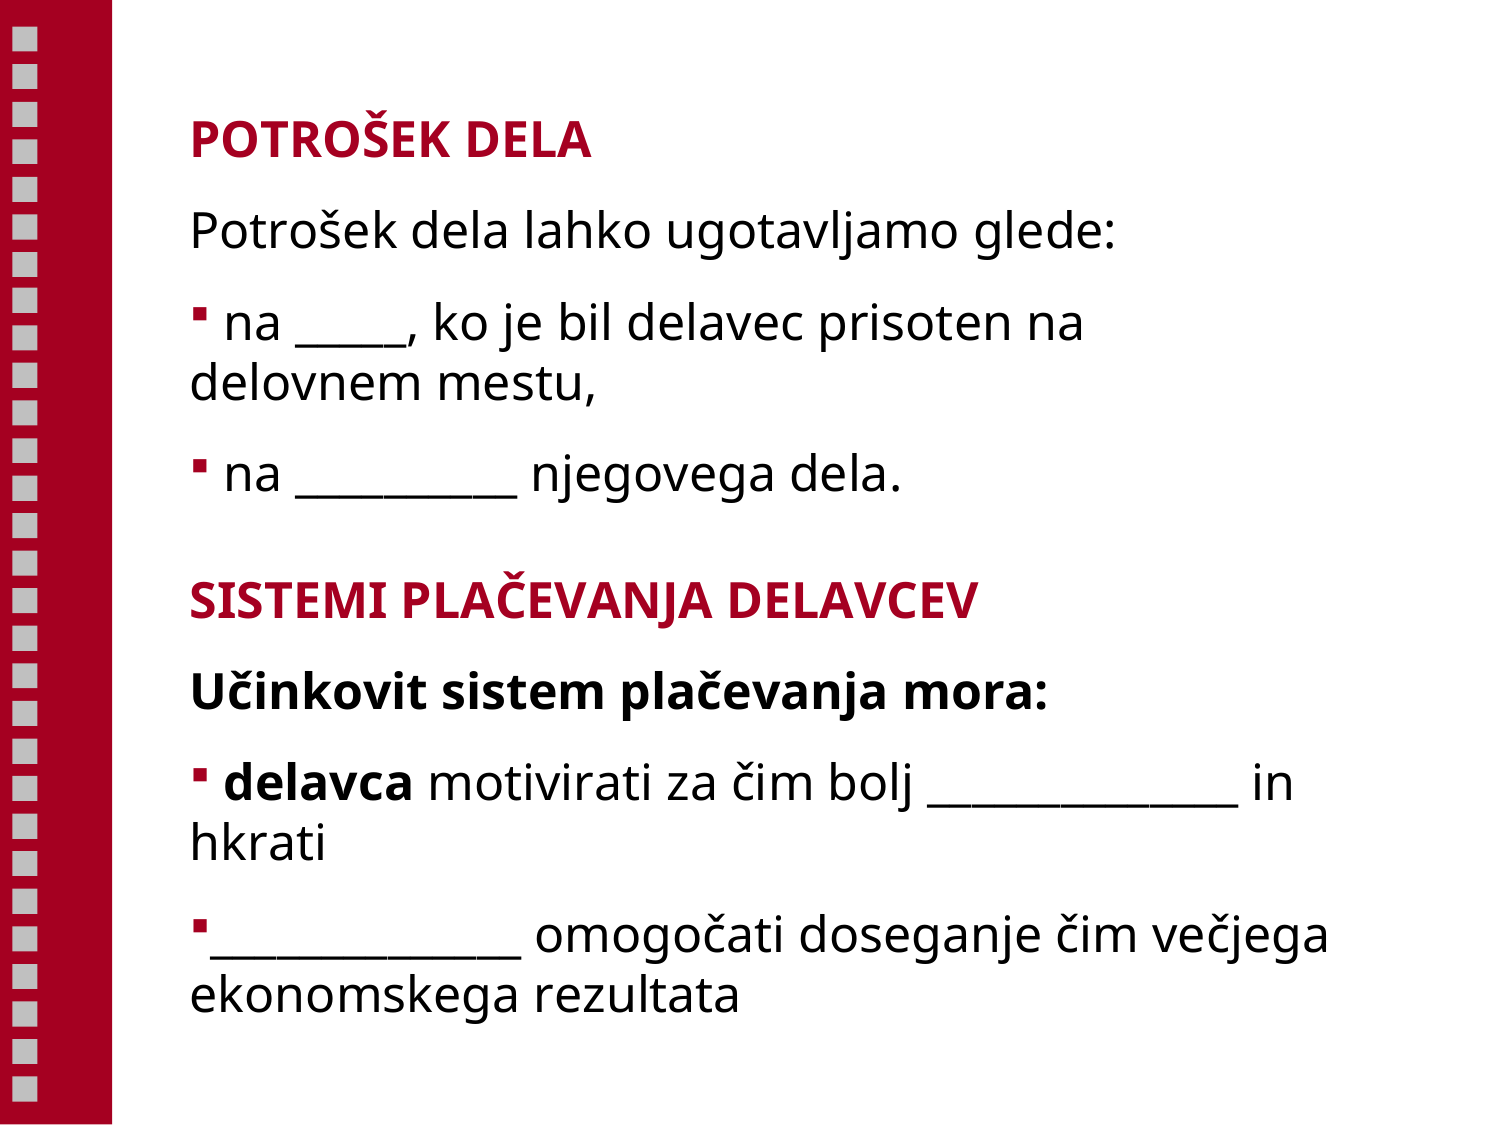

POTROŠEK DELA
Potrošek dela lahko ugotavljamo glede:
 na _____, ko je bil delavec prisoten na delovnem mestu,
 na __________ njegovega dela.
SISTEMI PLAČEVANJA DELAVCEV
Učinkovit sistem plačevanja mora:
 delavca motivirati za čim bolj ______________ in hkrati
______________ omogočati doseganje čim večjega ekonomskega rezultata